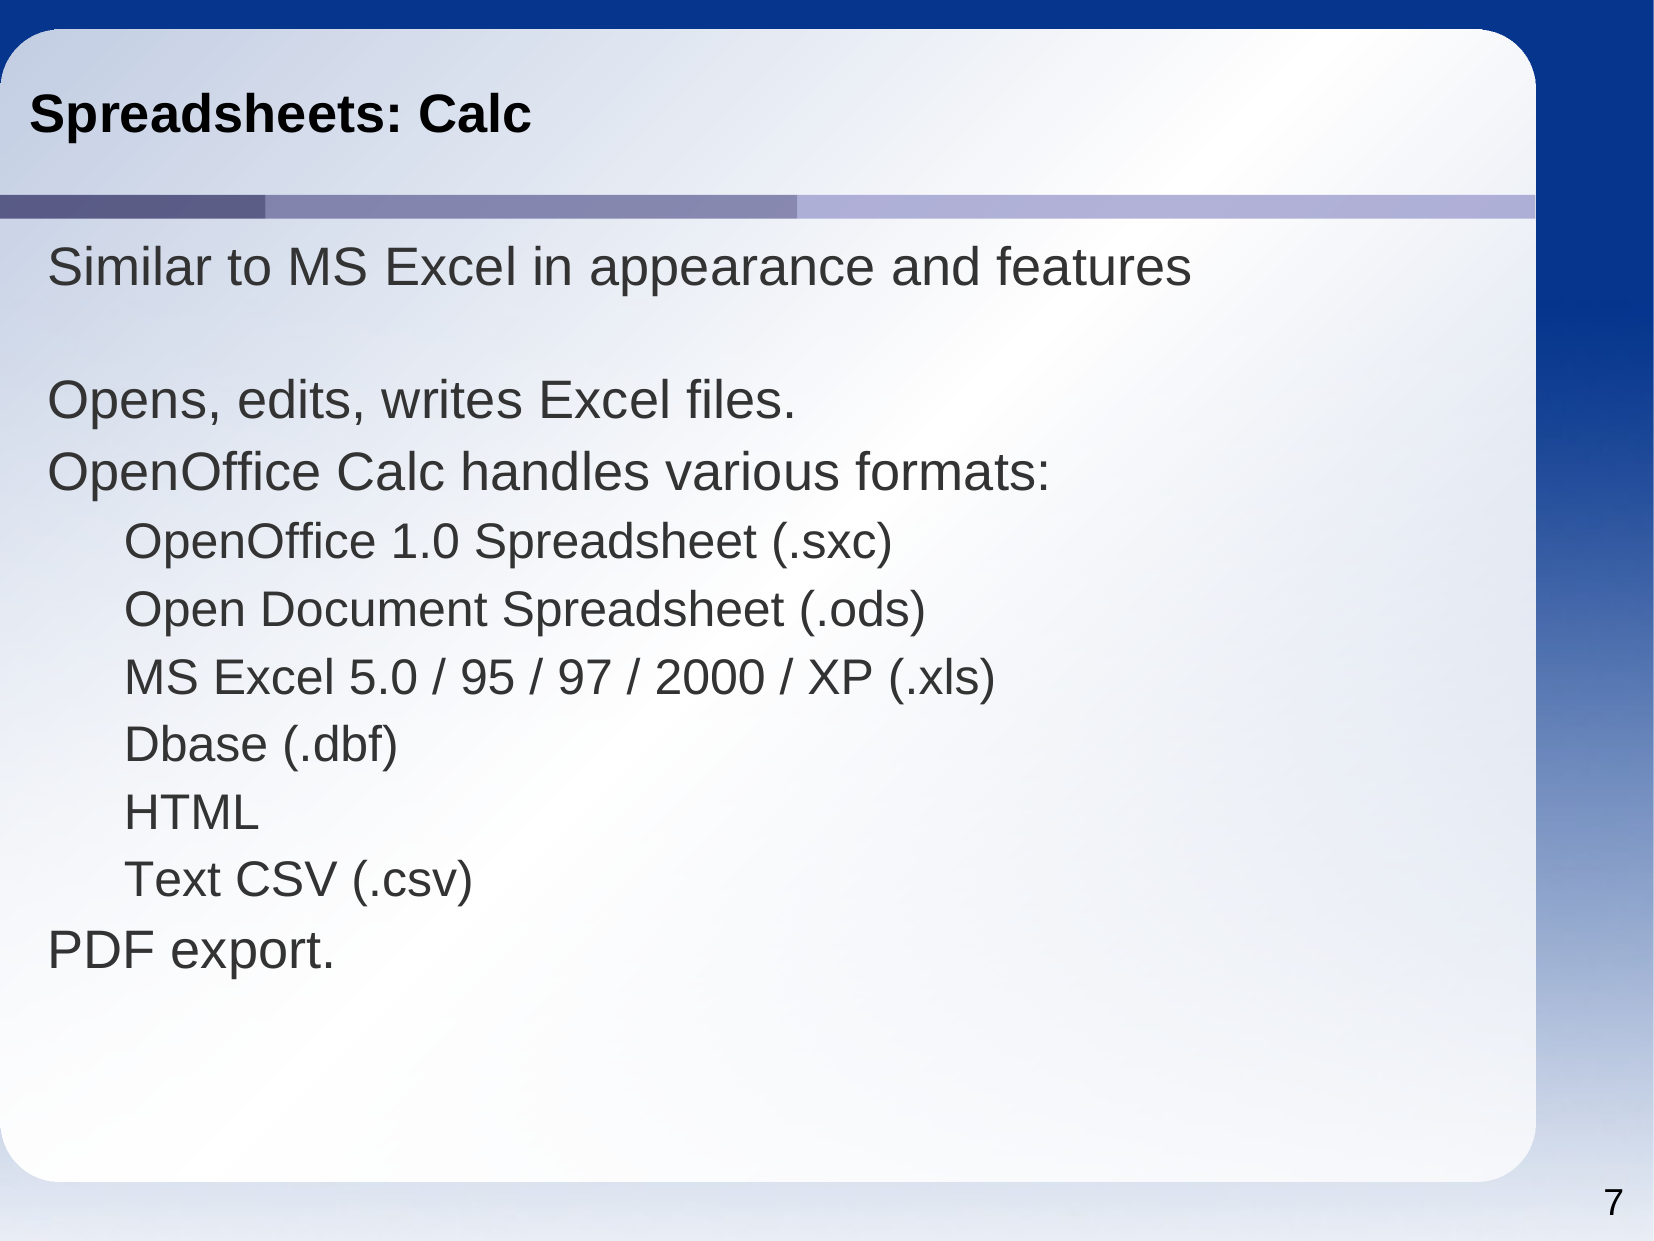

# Spreadsheets: Calc
Similar to MS Excel in appearance and features
Opens, edits, writes Excel files.
OpenOffice Calc handles various formats:
OpenOffice 1.0 Spreadsheet (.sxc)
Open Document Spreadsheet (.ods)
MS Excel 5.0 / 95 / 97 / 2000 / XP (.xls)
Dbase (.dbf)
HTML
Text CSV (.csv)
PDF export.
7